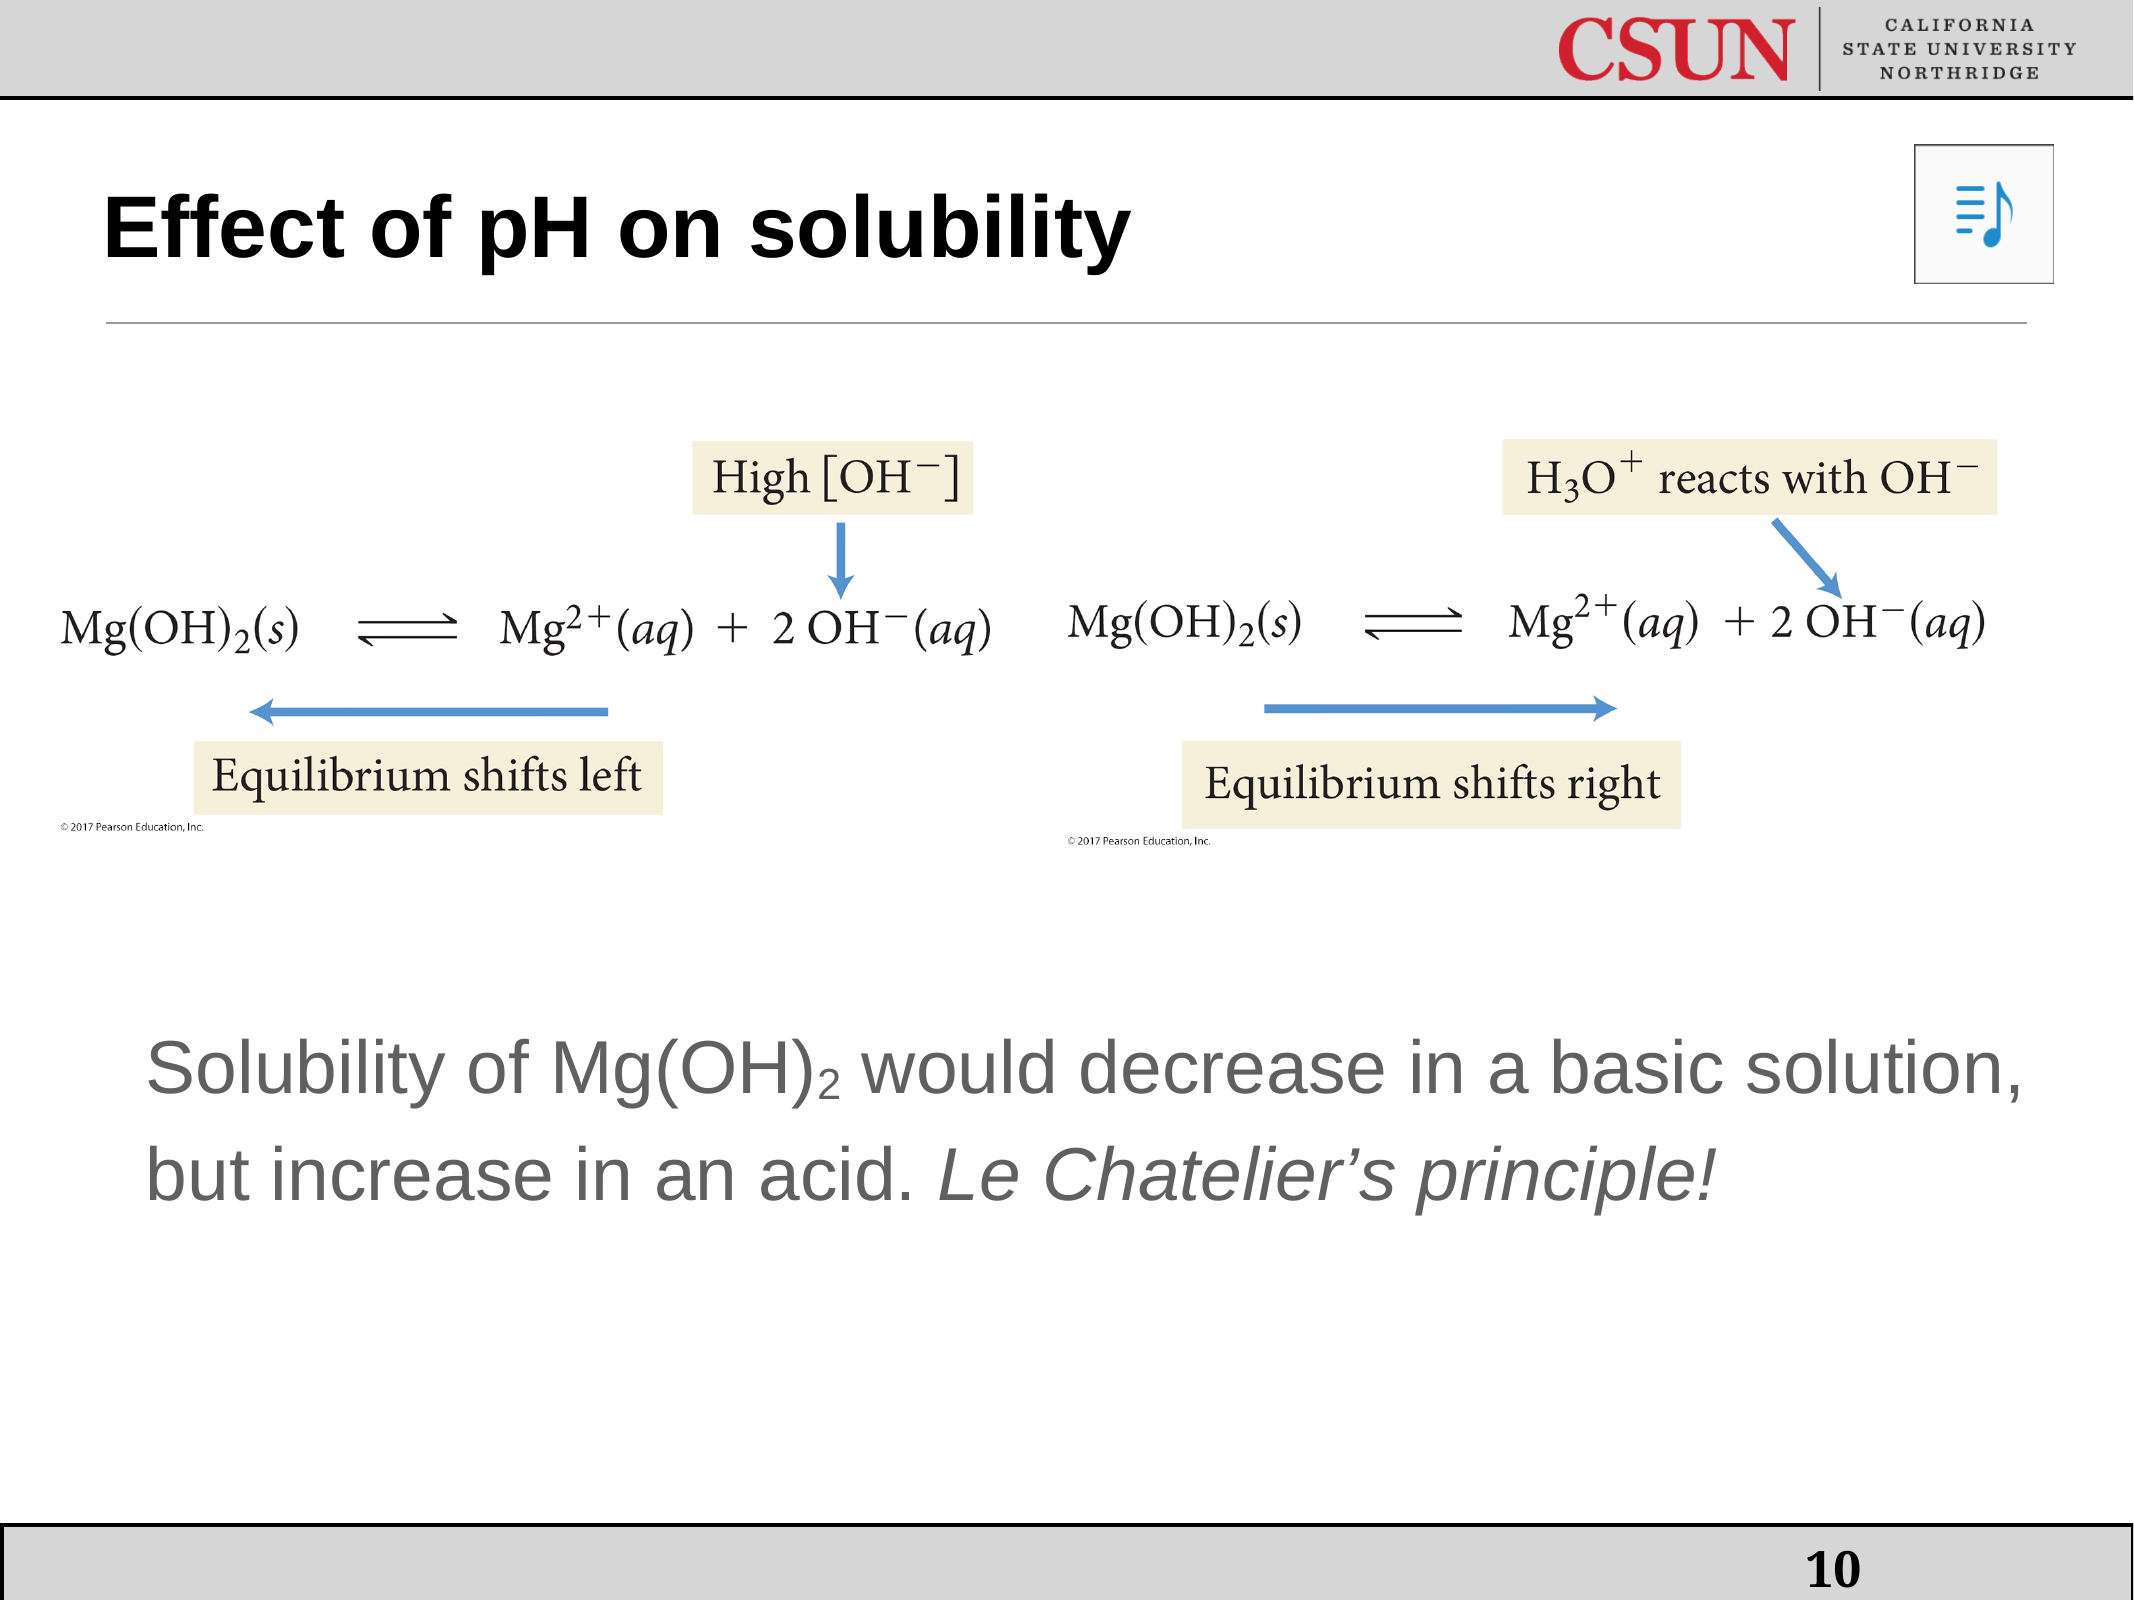

# Effect of pH on solubility
Solubility of Mg(OH)2 would decrease in a basic solution,
but increase in an acid. Le Chatelier’s principle!
10